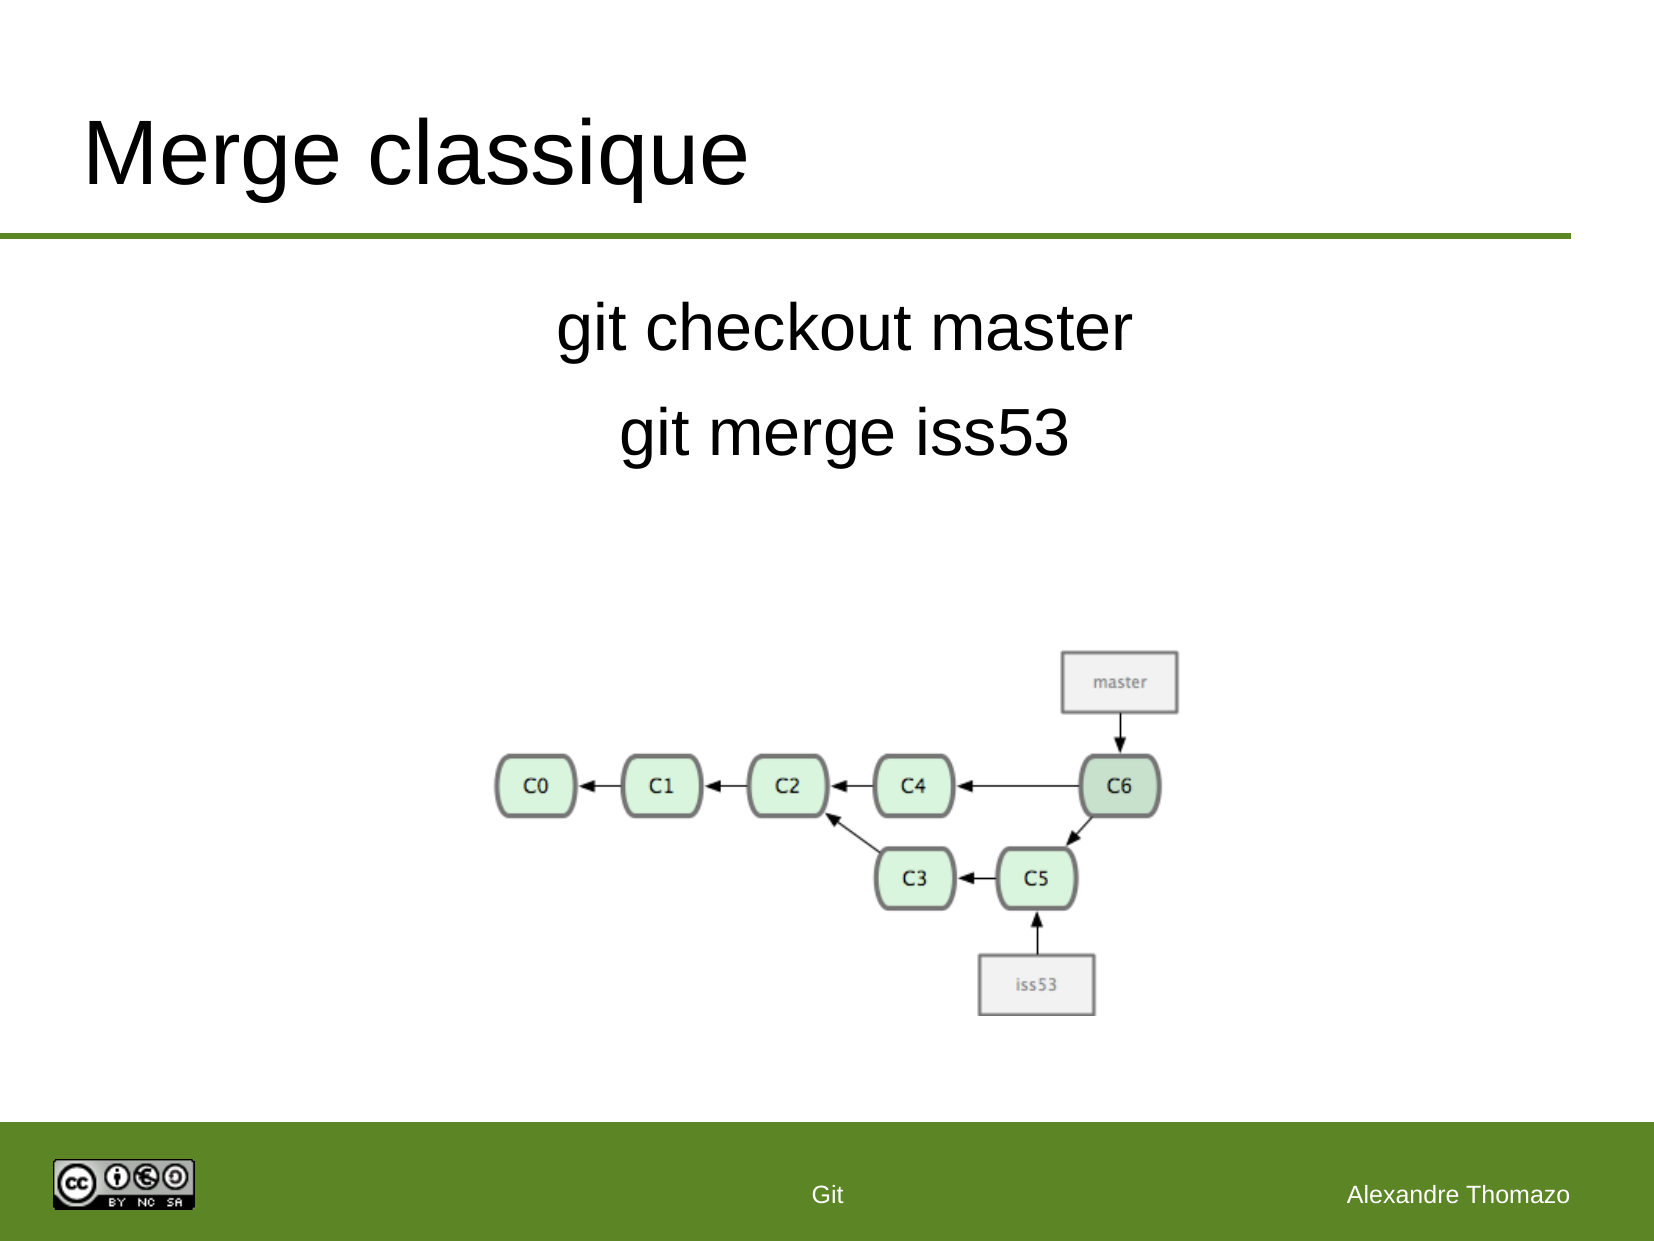

# Merge classique
git checkout master
git merge iss53
Git
29